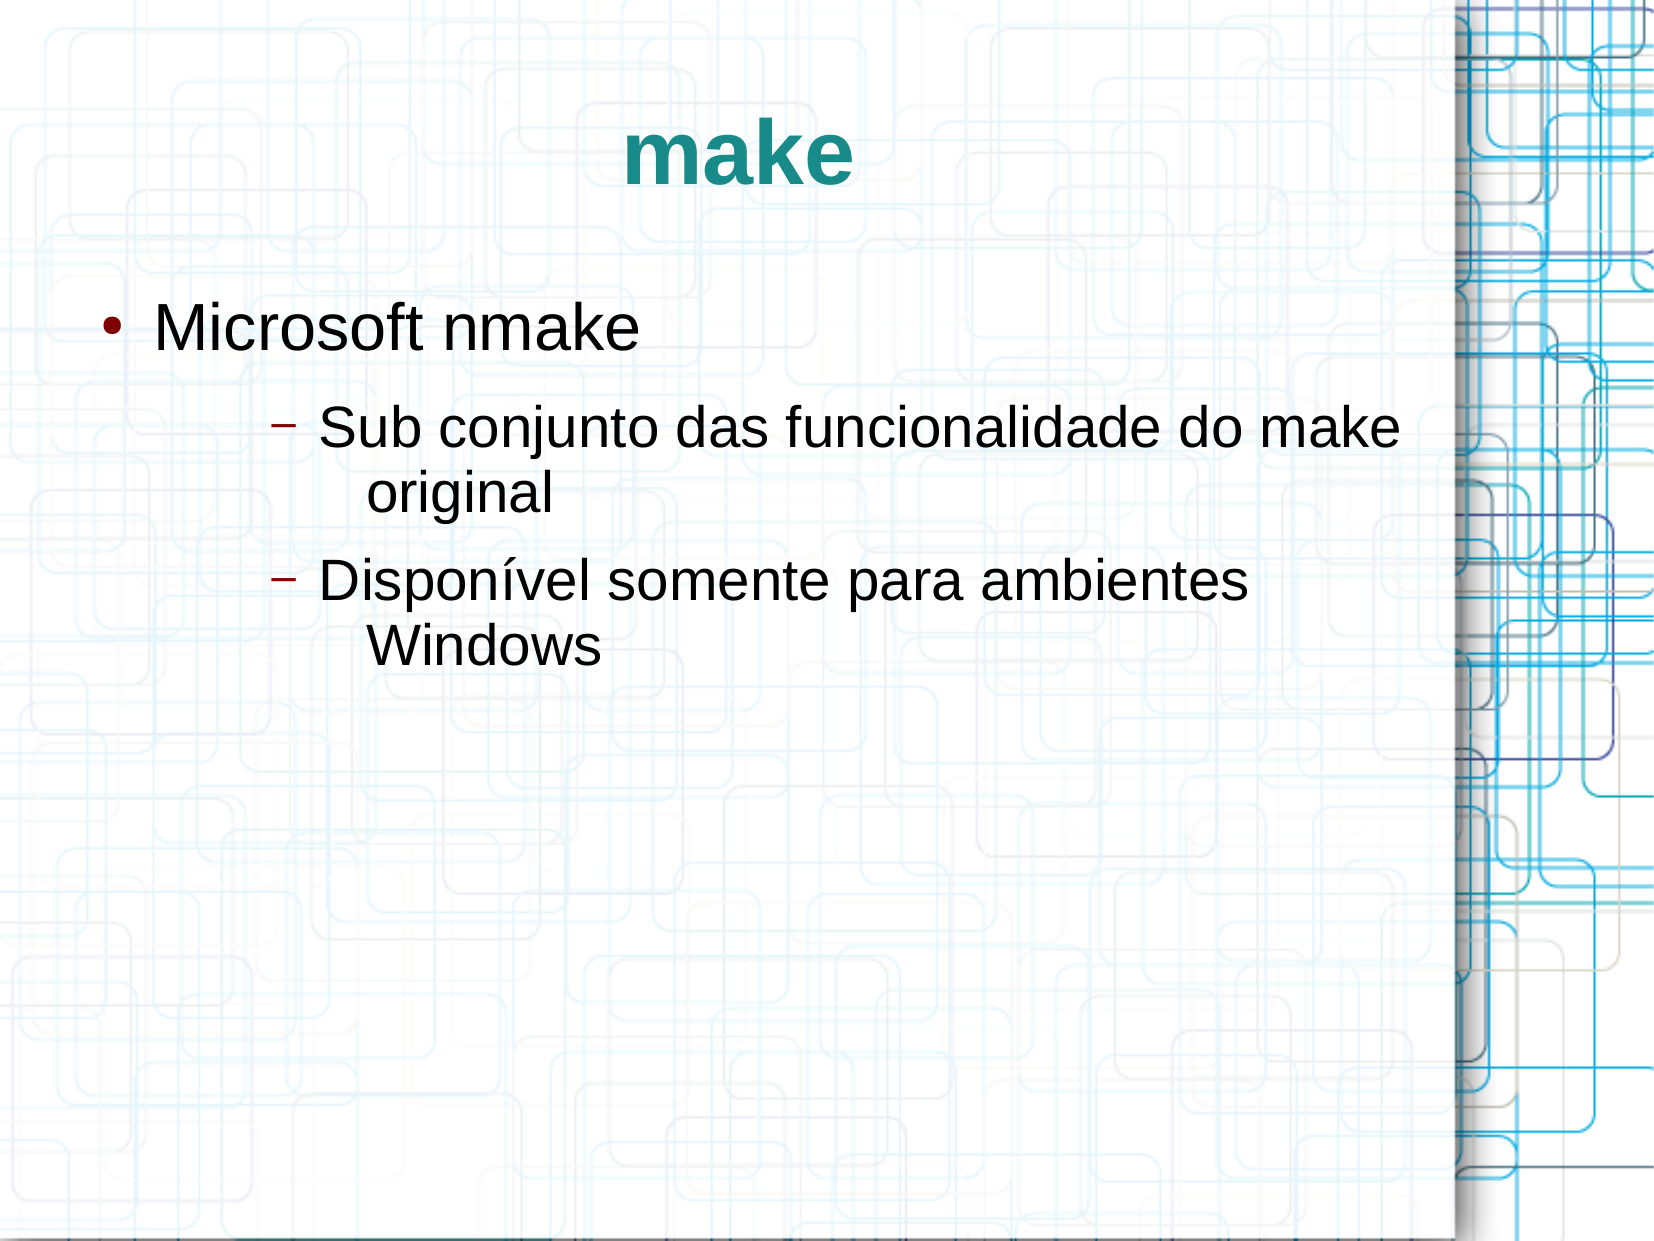

# make
Microsoft nmake
Sub conjunto das funcionalidade do make original
Disponível somente para ambientes Windows